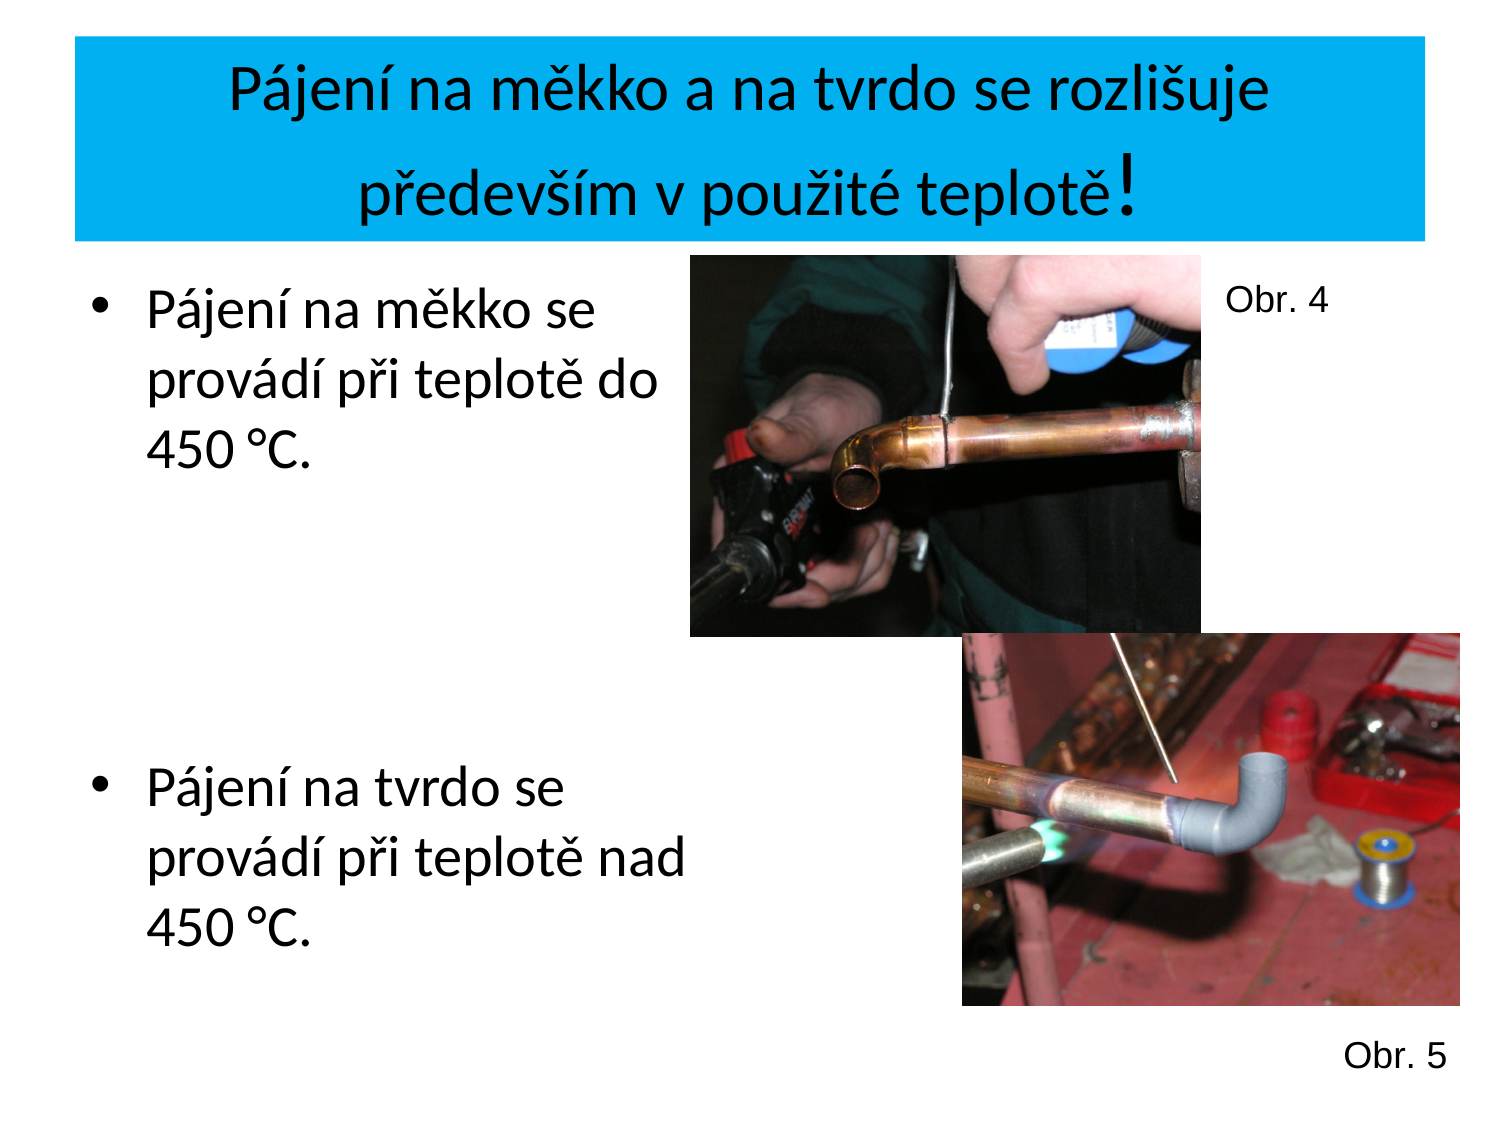

# Pájení na měkko a na tvrdo se rozlišuje především v použité teplotě!
Pájení na měkko se provádí při teplotě do 450 °C.
Pájení na tvrdo se provádí při teplotě nad 450 °C.
Obr. 4
Obr. 5